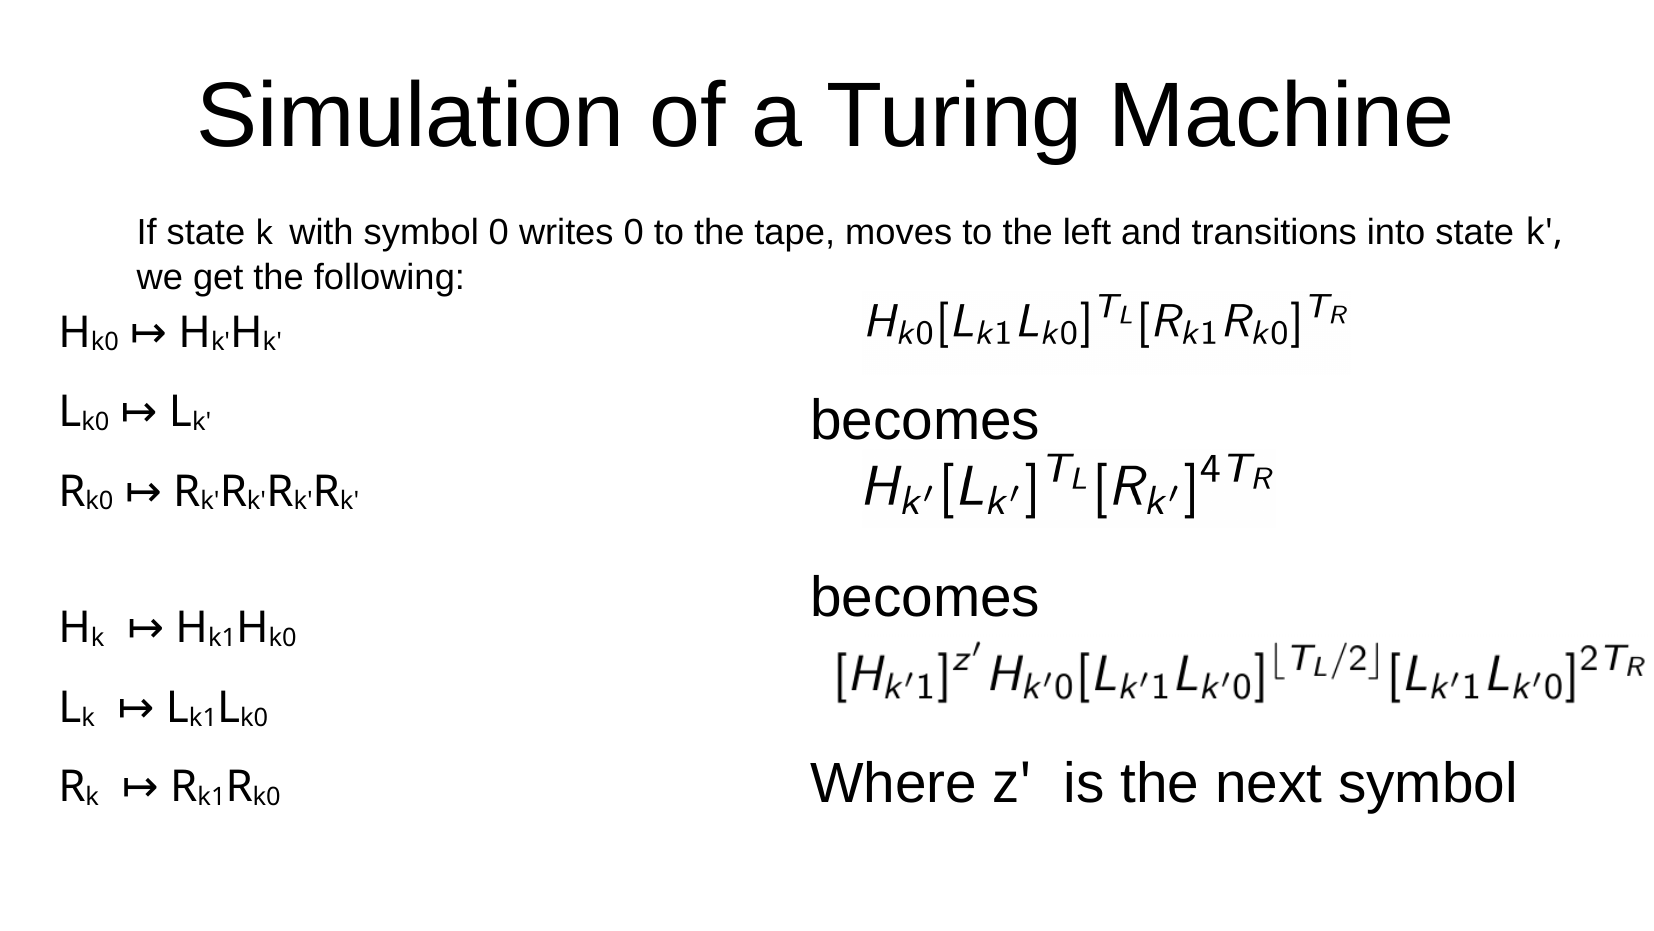

# Simulation of a Turing Machine
If state k with symbol 0 writes 0 to the tape, moves to the left and transitions into state k', we get the following:
 Hk0 ↦ Hk'Hk'
 Lk0 ↦ Lk'
 Rk0 ↦ Rk'Rk'Rk'Rk'
 Hk ↦ Hk1Hk0
 Lk ↦ Lk1Lk0
 Rk ↦ Rk1Rk0
becomes
becomes
Where z' is the next symbol